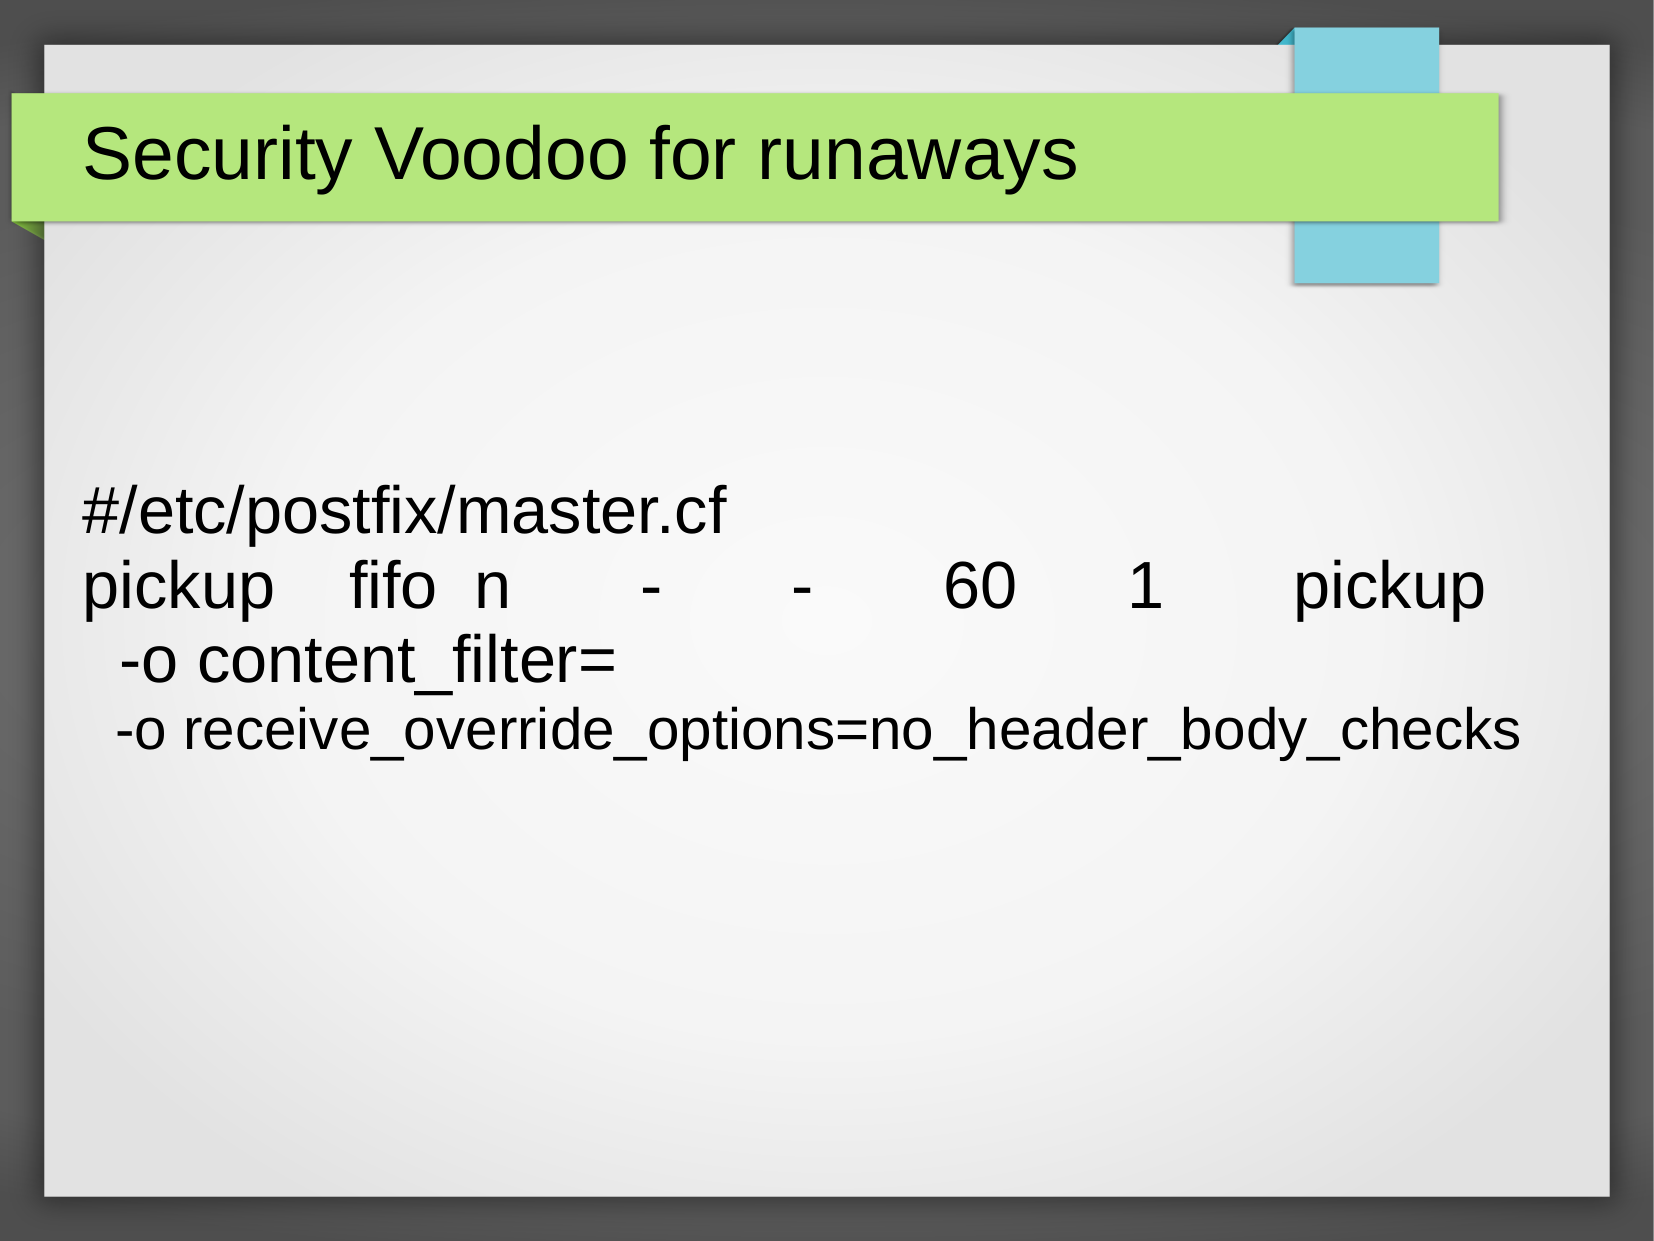

# Security Voodoo for runaways
#/etc/postfix/master.cf
pickup fifo n - - 60 1 pickup
 -o content_filter=
 -o receive_override_options=no_header_body_checks